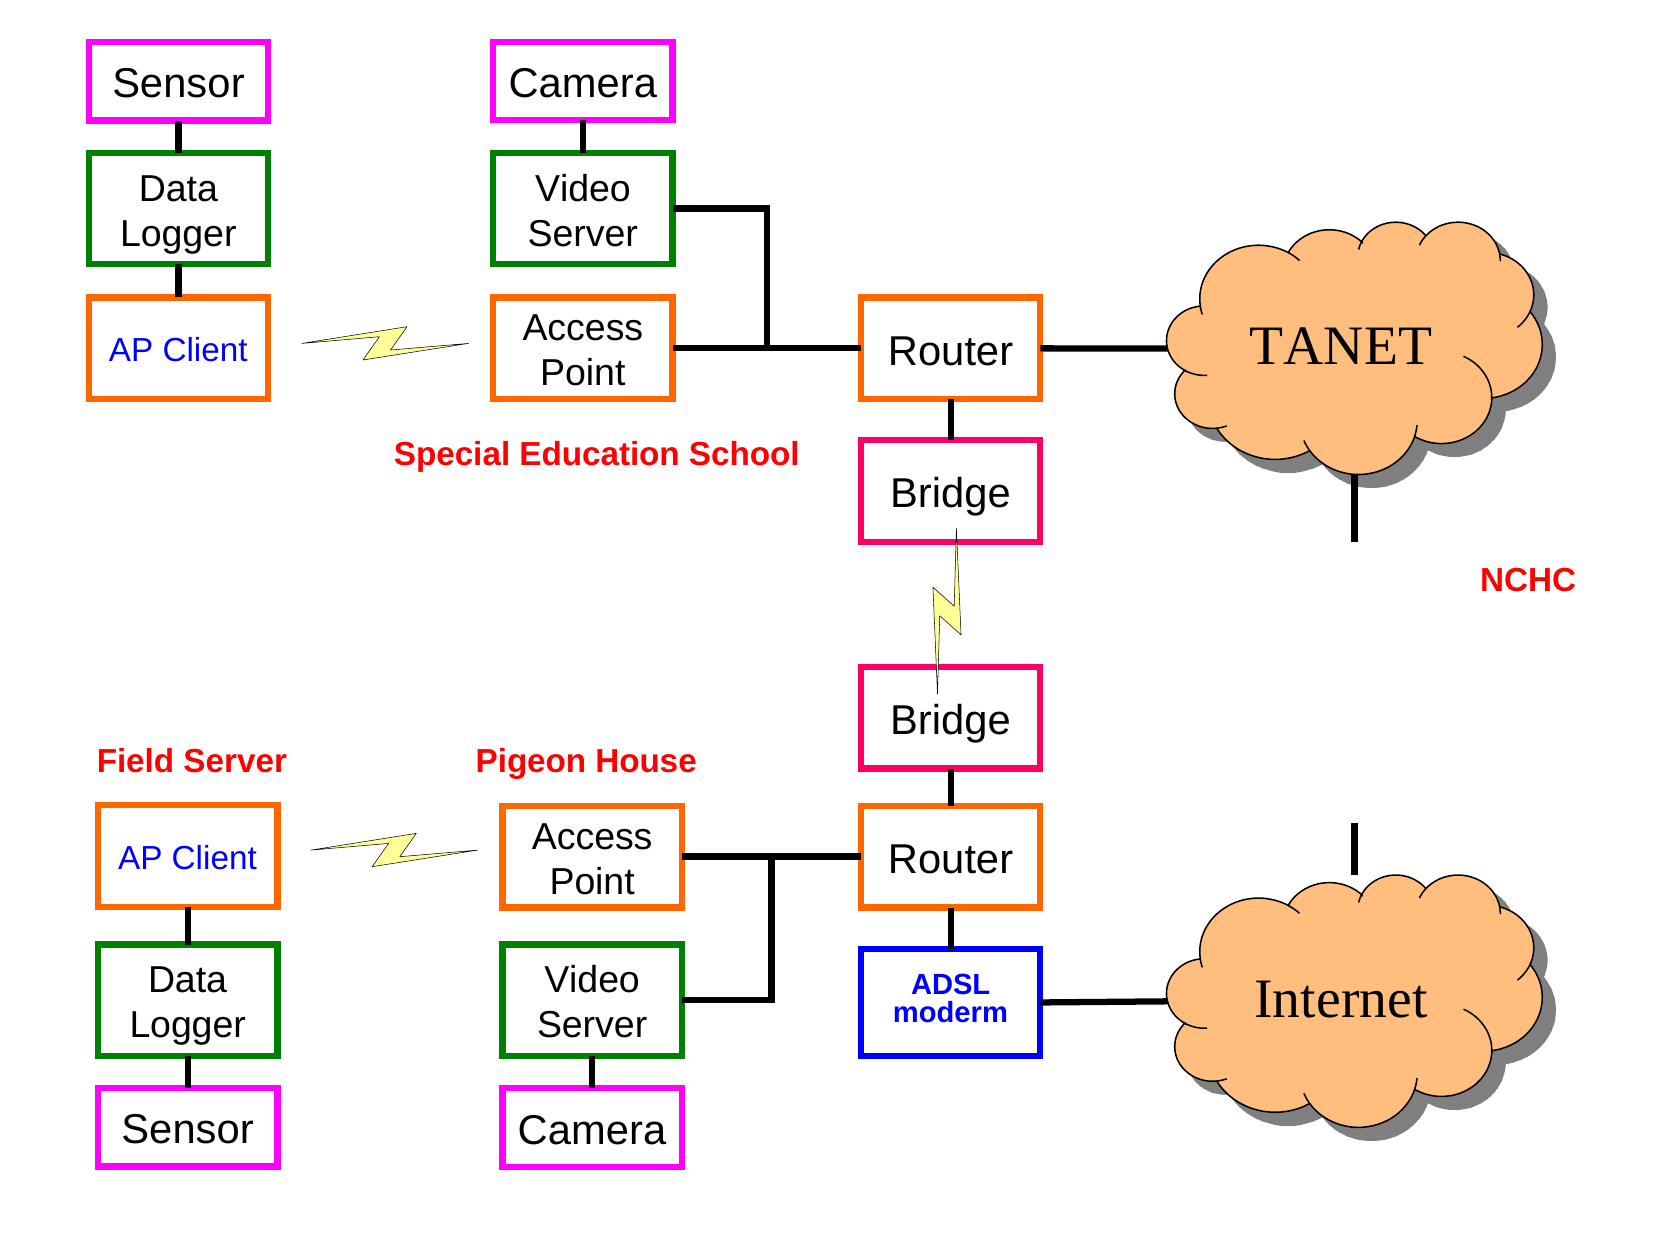

Camera
Sensor
Data
Logger
Video
Server
TANET
AP Client
Access
Point
Router
Special Education School
Bridge
NCHC
Bridge
Field Server
Pigeon House
AP Client
Access
Point
Router
Internet
Data
Logger
Video
Server
ADSL
moderm
Sensor
Camera